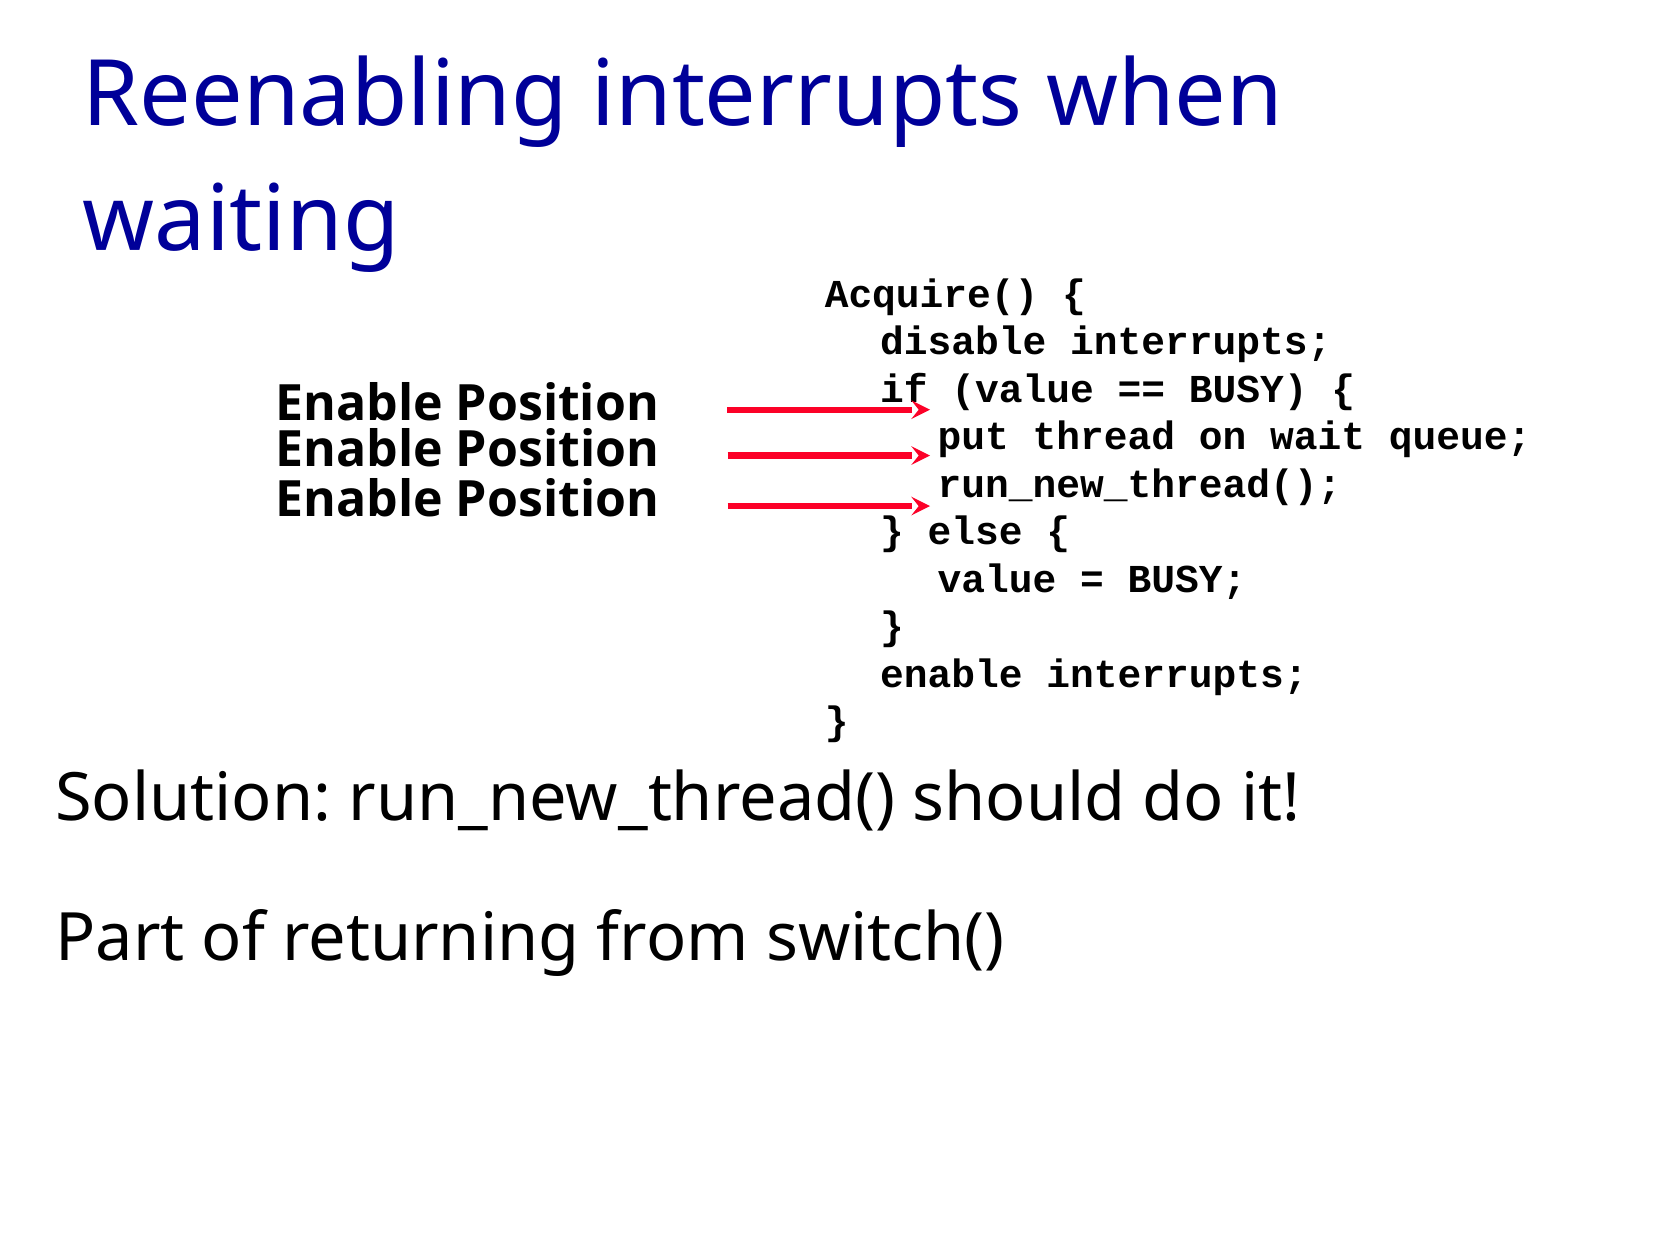

# Reenabling interrupts when waiting
Acquire() {
	disable interrupts;
	if (value == BUSY) {
		put thread on wait queue;
		run_new_thread();
	} else {
		value = BUSY;
	}
	enable interrupts;
}
Enable Position
Enable Position
Enable Position
Solution: run_new_thread() should do it!
Part of returning from switch()